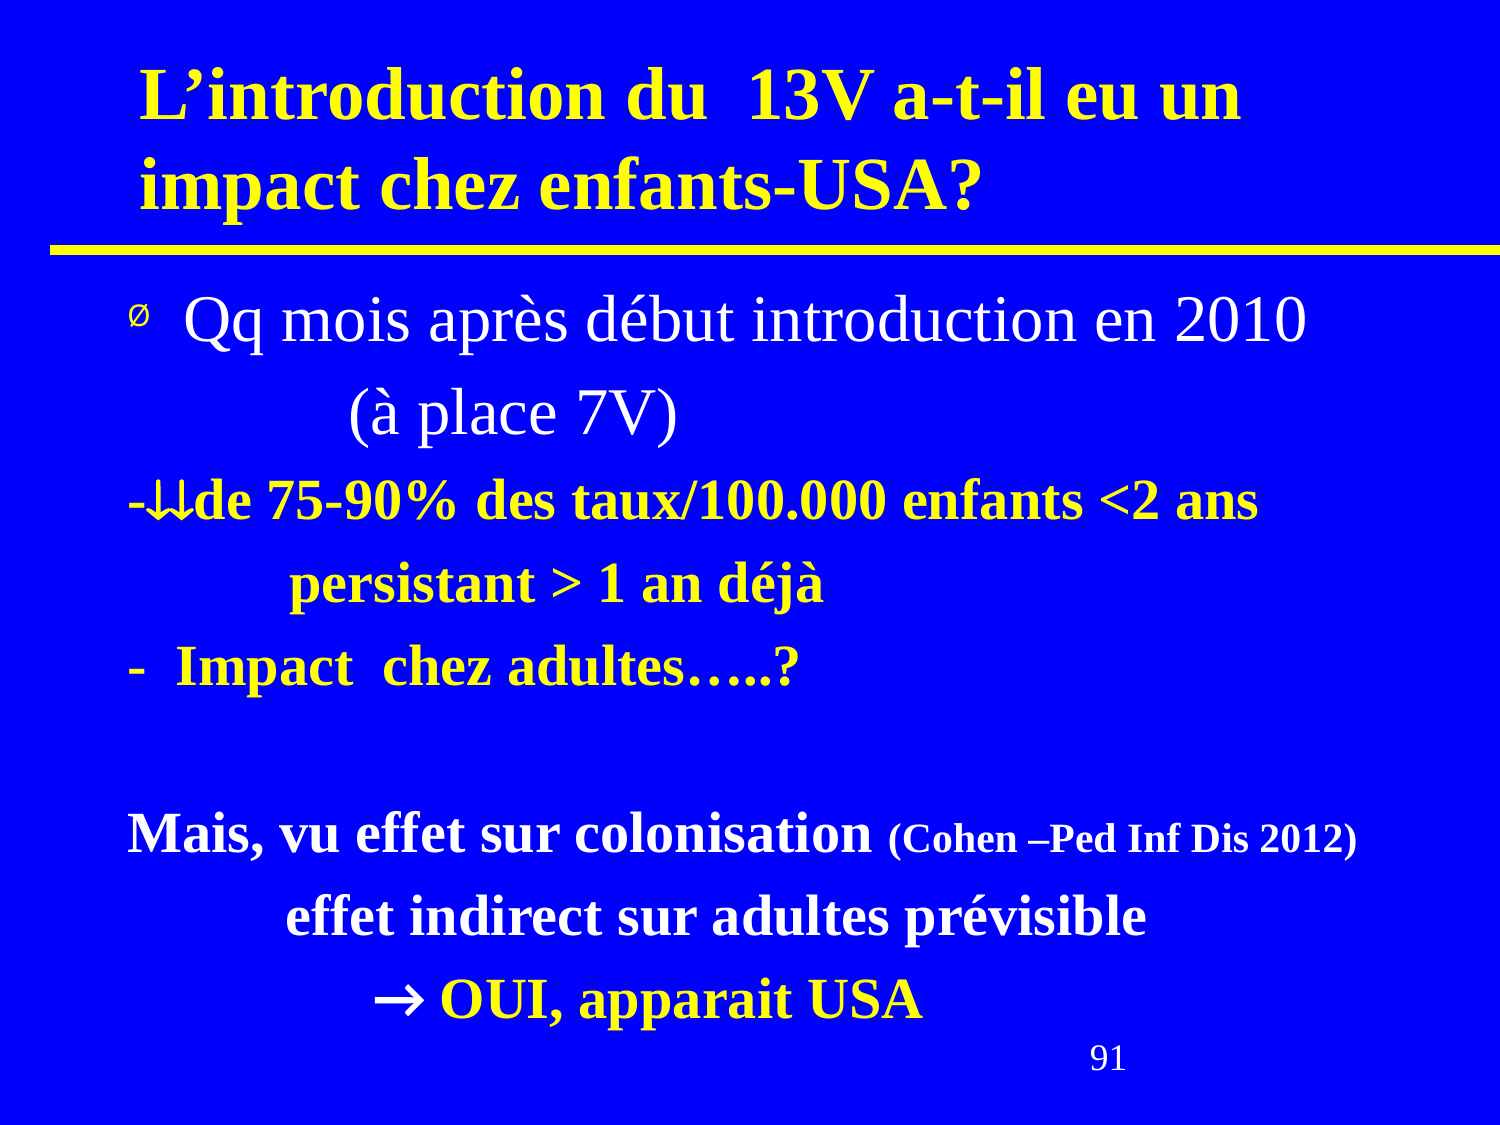

# L’introduction du 13V a-t-il eu un 	impact chez enfants-USA?
Qq mois après début introduction en 2010
 			(à place 7V)
-de 75-90% des taux/100.000 enfants <2 ans
 		 persistant > 1 an déjà
- Impact chez adultes…..?
Mais, vu effet sur colonisation (Cohen –Ped Inf Dis 2012)
 		 effet indirect sur adultes prévisible
 → OUI, apparait USA